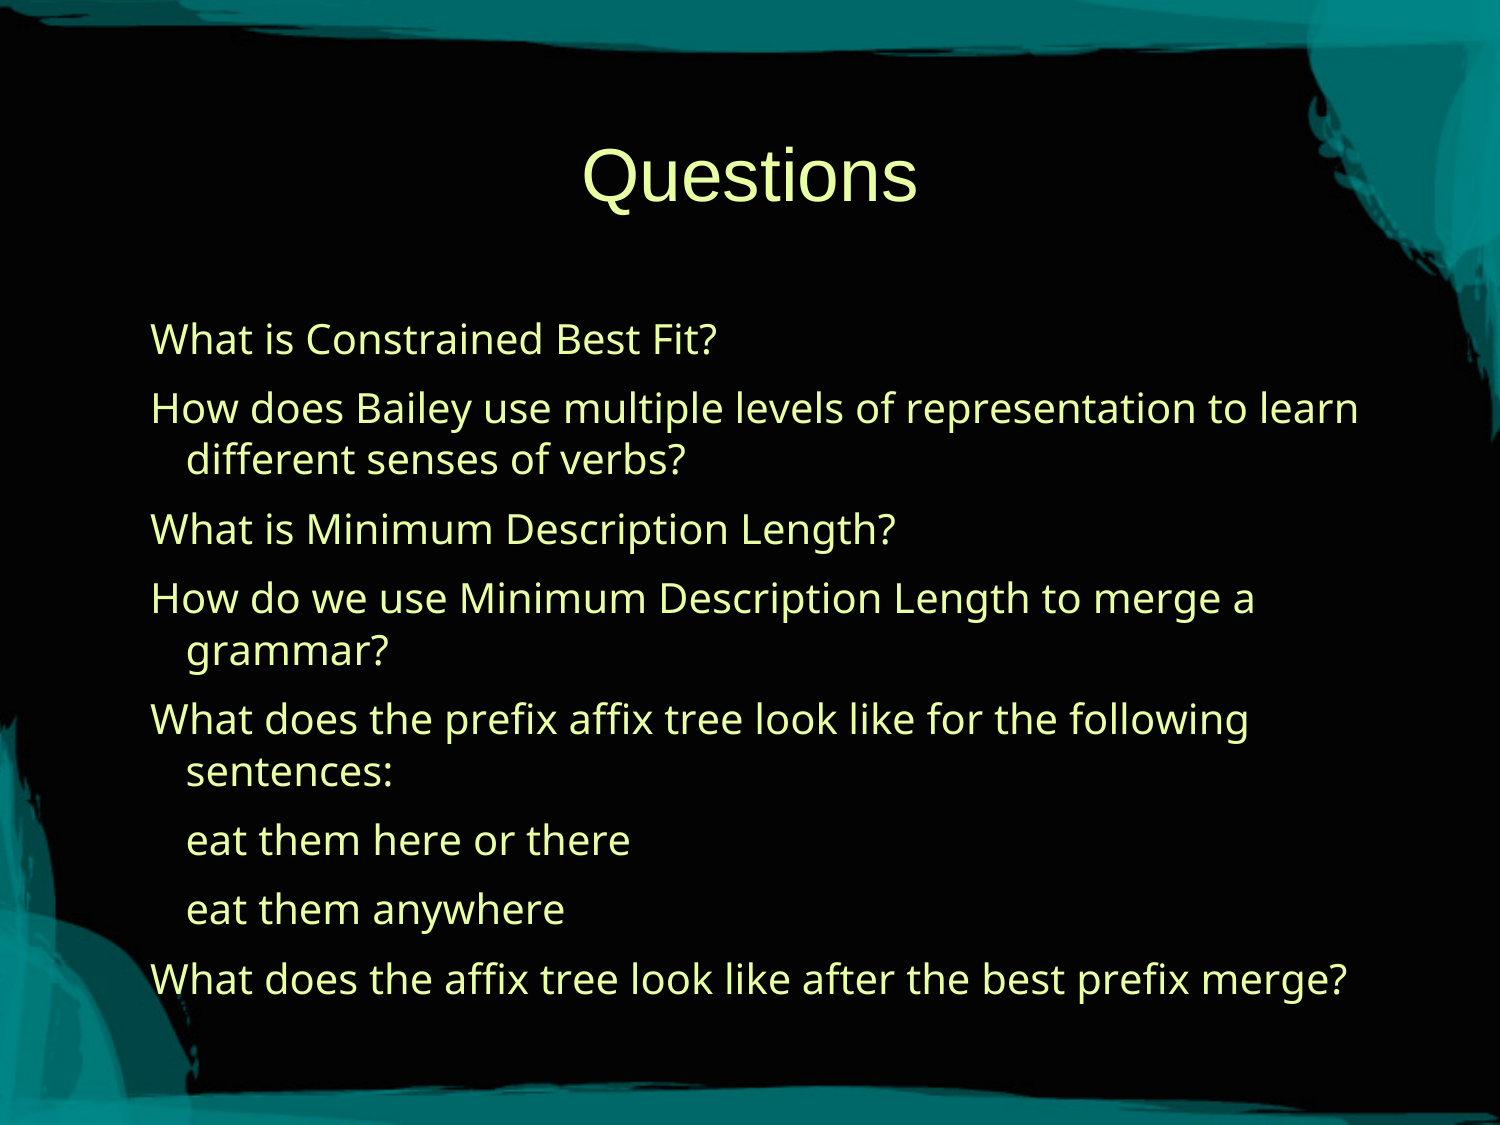

# Questions
What is Constrained Best Fit?
How does Bailey use multiple levels of representation to learn different senses of verbs?
What is Minimum Description Length?
How do we use Minimum Description Length to merge a grammar?
What does the prefix affix tree look like for the following sentences:
eat them here or there
eat them anywhere
What does the affix tree look like after the best prefix merge?